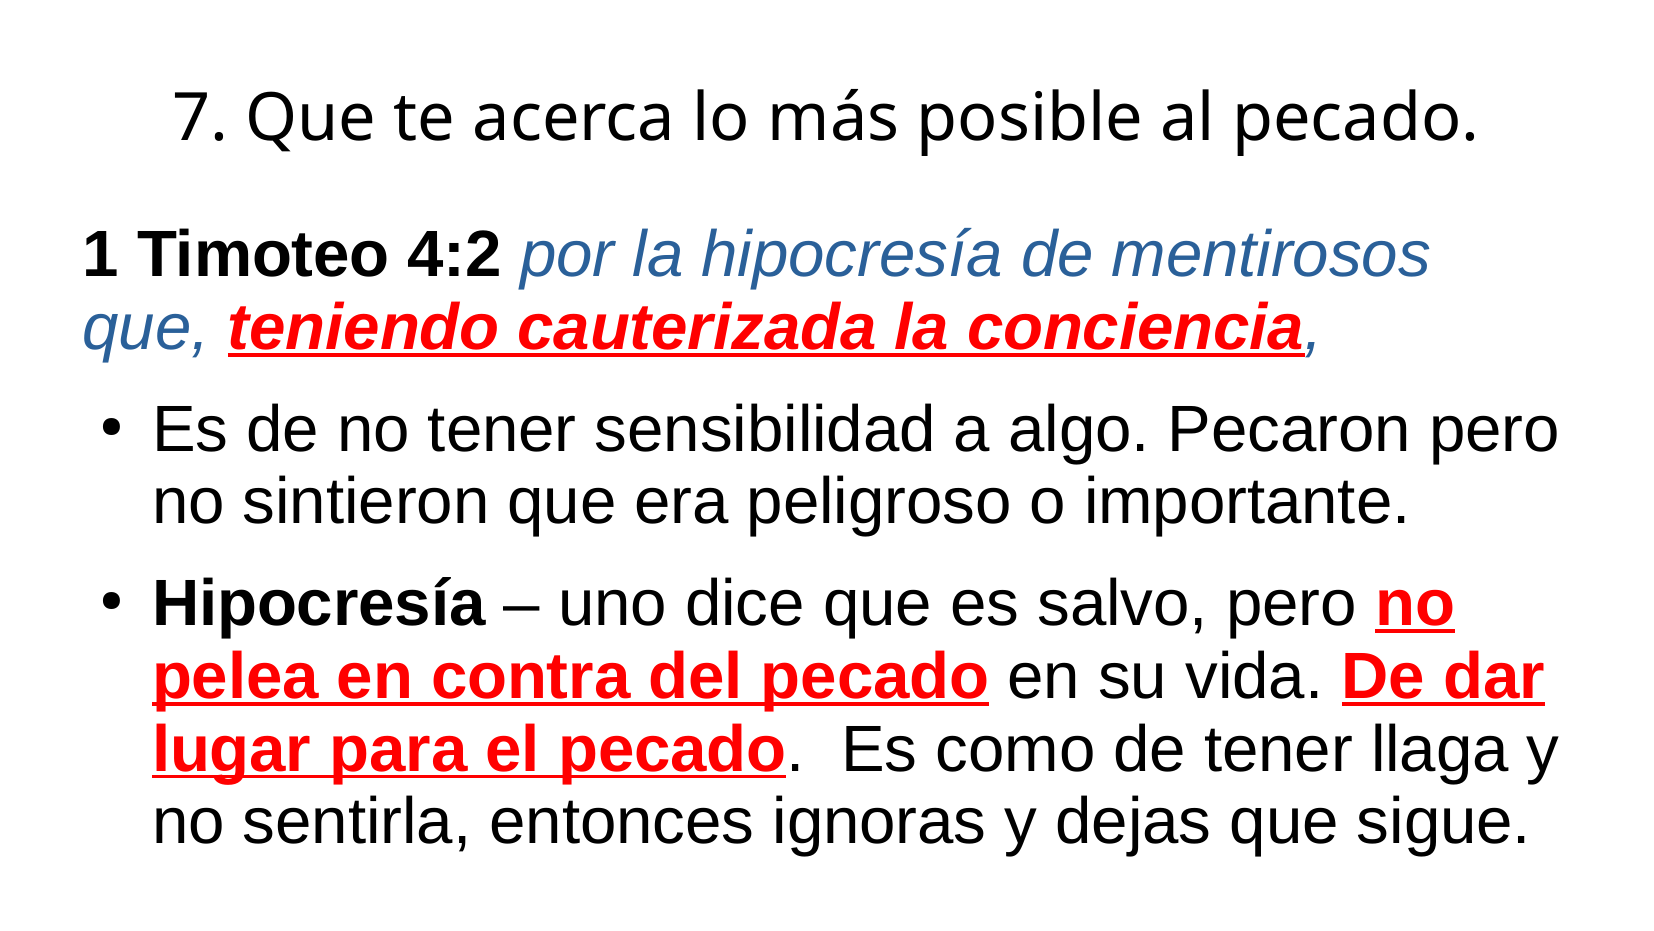

# 7. Que te acerca lo más posible al pecado.
1 Timoteo 4:2 por la hipocresía de mentirosos que, teniendo cauterizada la conciencia,
Es de no tener sensibilidad a algo. Pecaron pero no sintieron que era peligroso o importante.
Hipocresía – uno dice que es salvo, pero no pelea en contra del pecado en su vida. De dar lugar para el pecado. Es como de tener llaga y no sentirla, entonces ignoras y dejas que sigue.